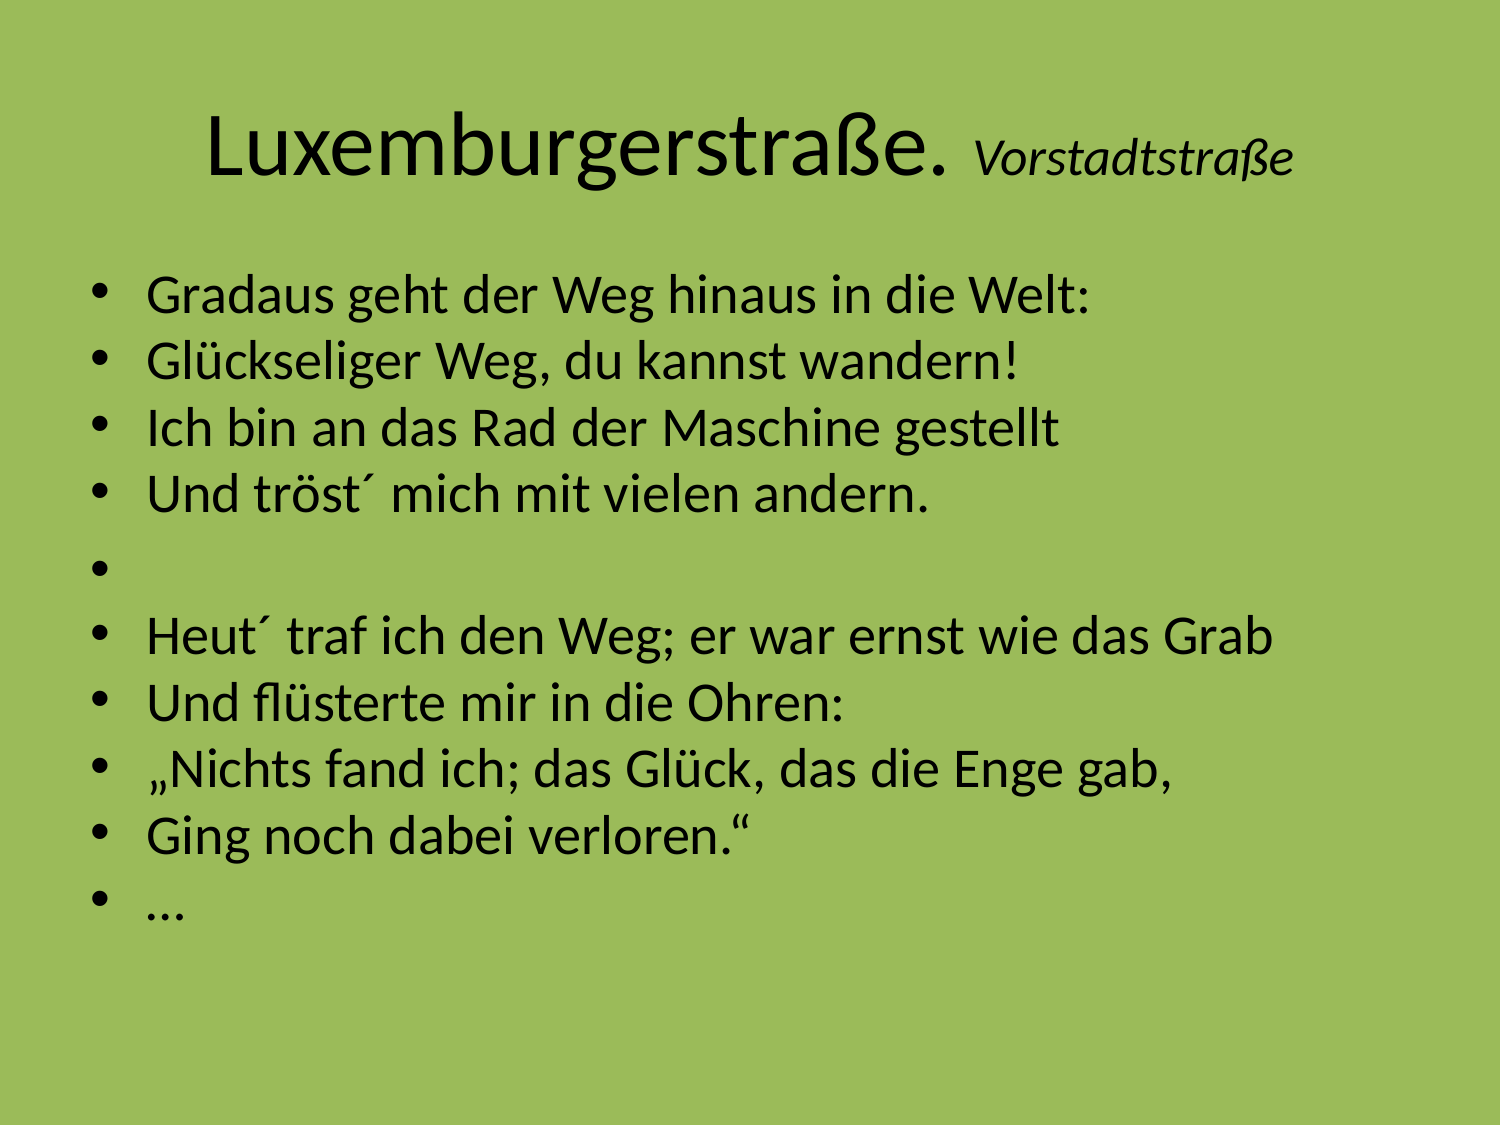

# Luxemburgerstraße. Vorstadtstraße
Gradaus geht der Weg hinaus in die Welt:
Glückseliger Weg, du kannst wandern!
Ich bin an das Rad der Maschine gestellt
Und tröst´ mich mit vielen andern.
Heut´ traf ich den Weg; er war ernst wie das Grab
Und flüsterte mir in die Ohren:
„Nichts fand ich; das Glück, das die Enge gab,
Ging noch dabei verloren.“
…